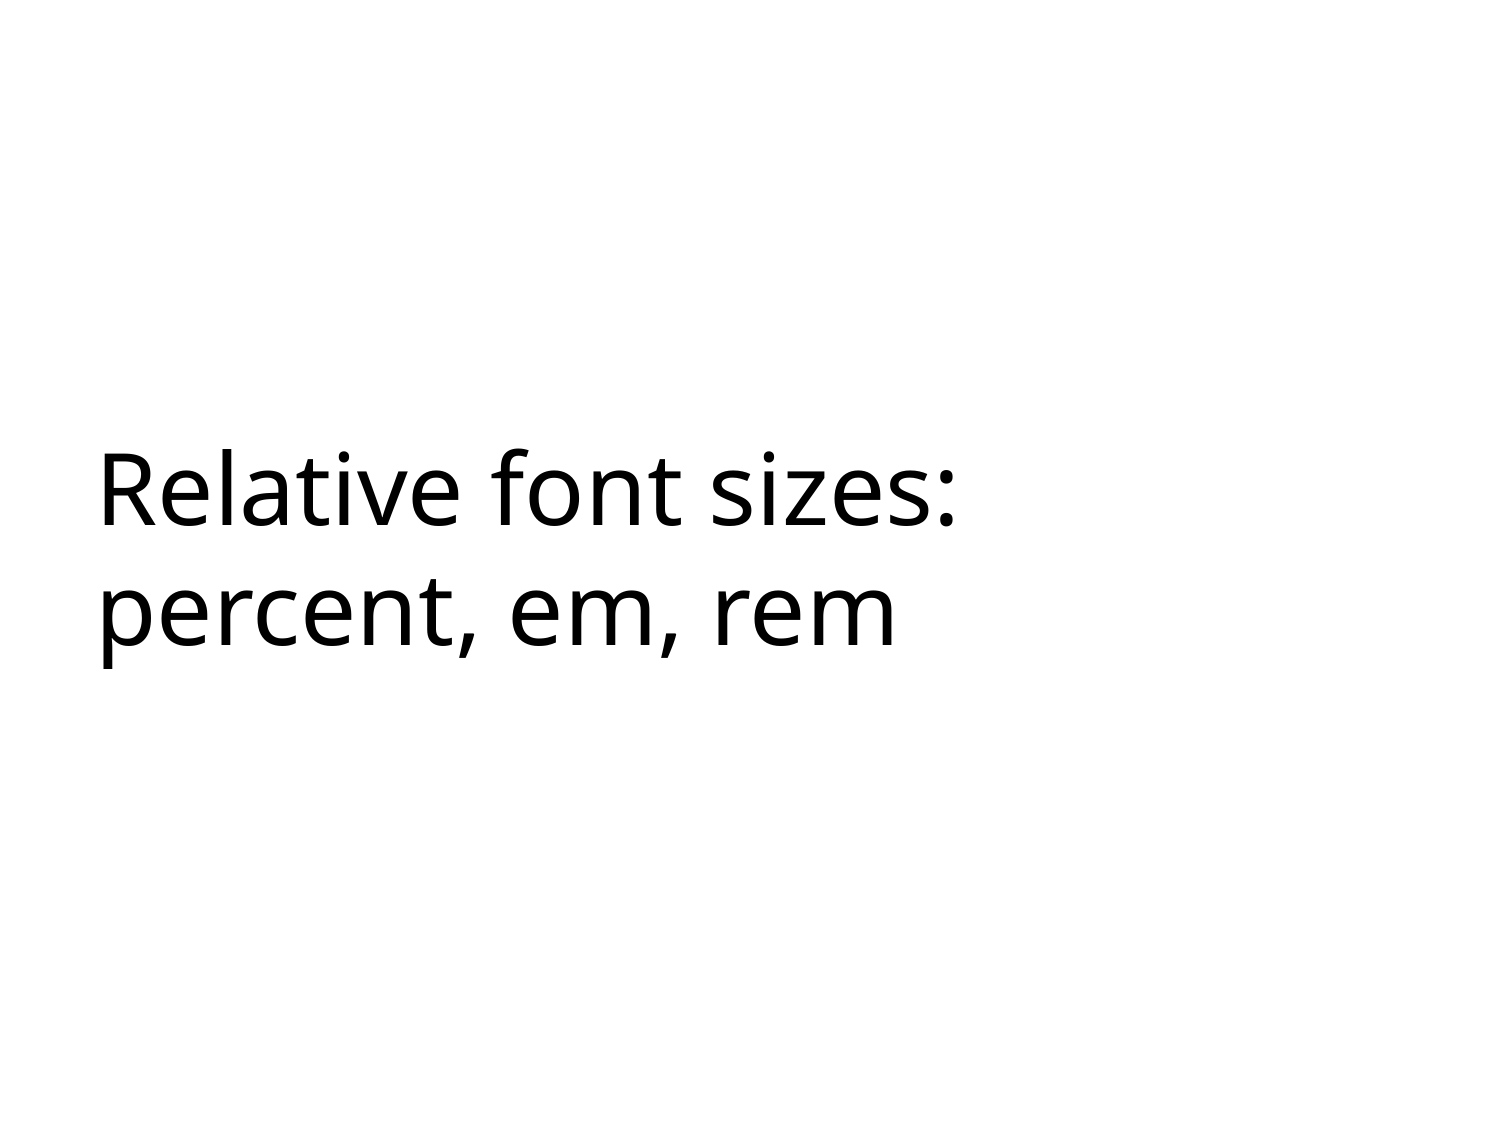

# Relative font sizes: percent, em, rem